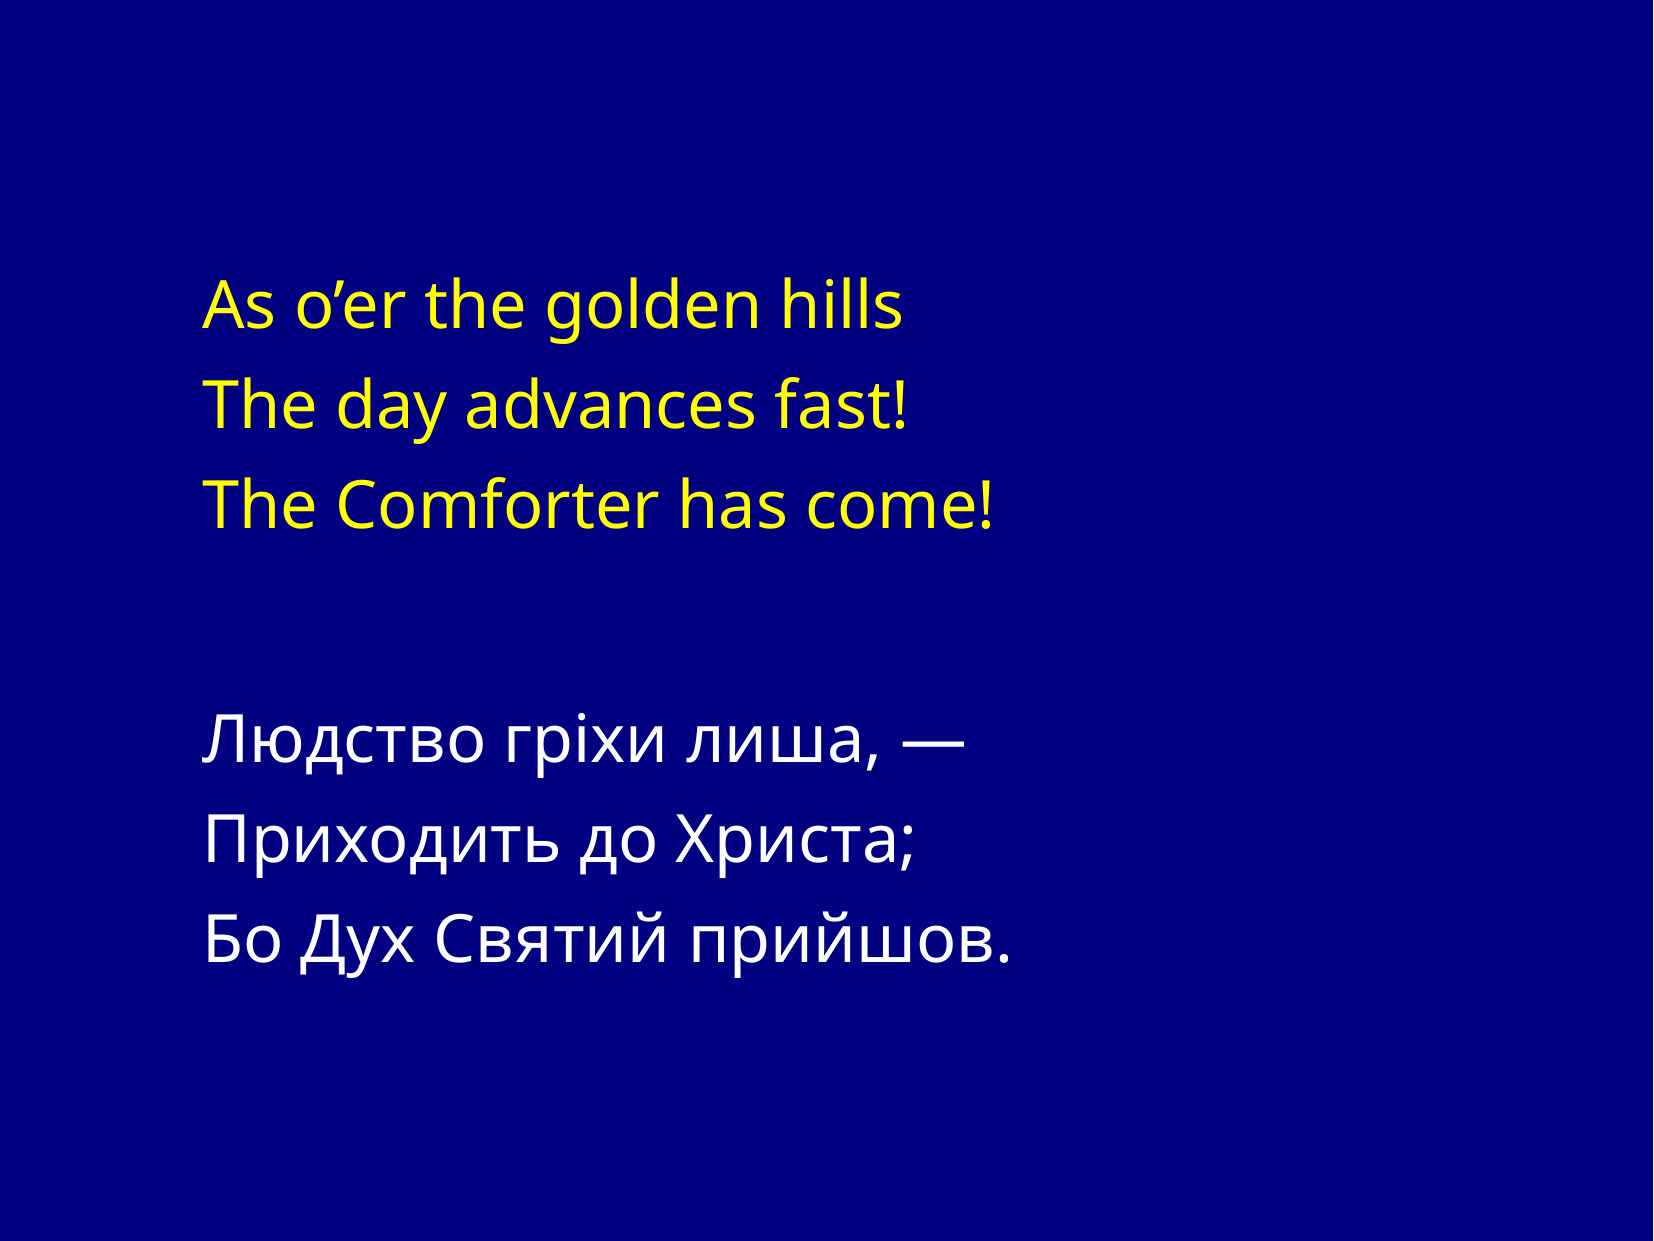

As o’er the golden hills
	The day advances fast!
	The Comforter has come!
	Людство гріхи лиша, ―
	Приходить до Христа;
	Бо Дух Святий прийшов.